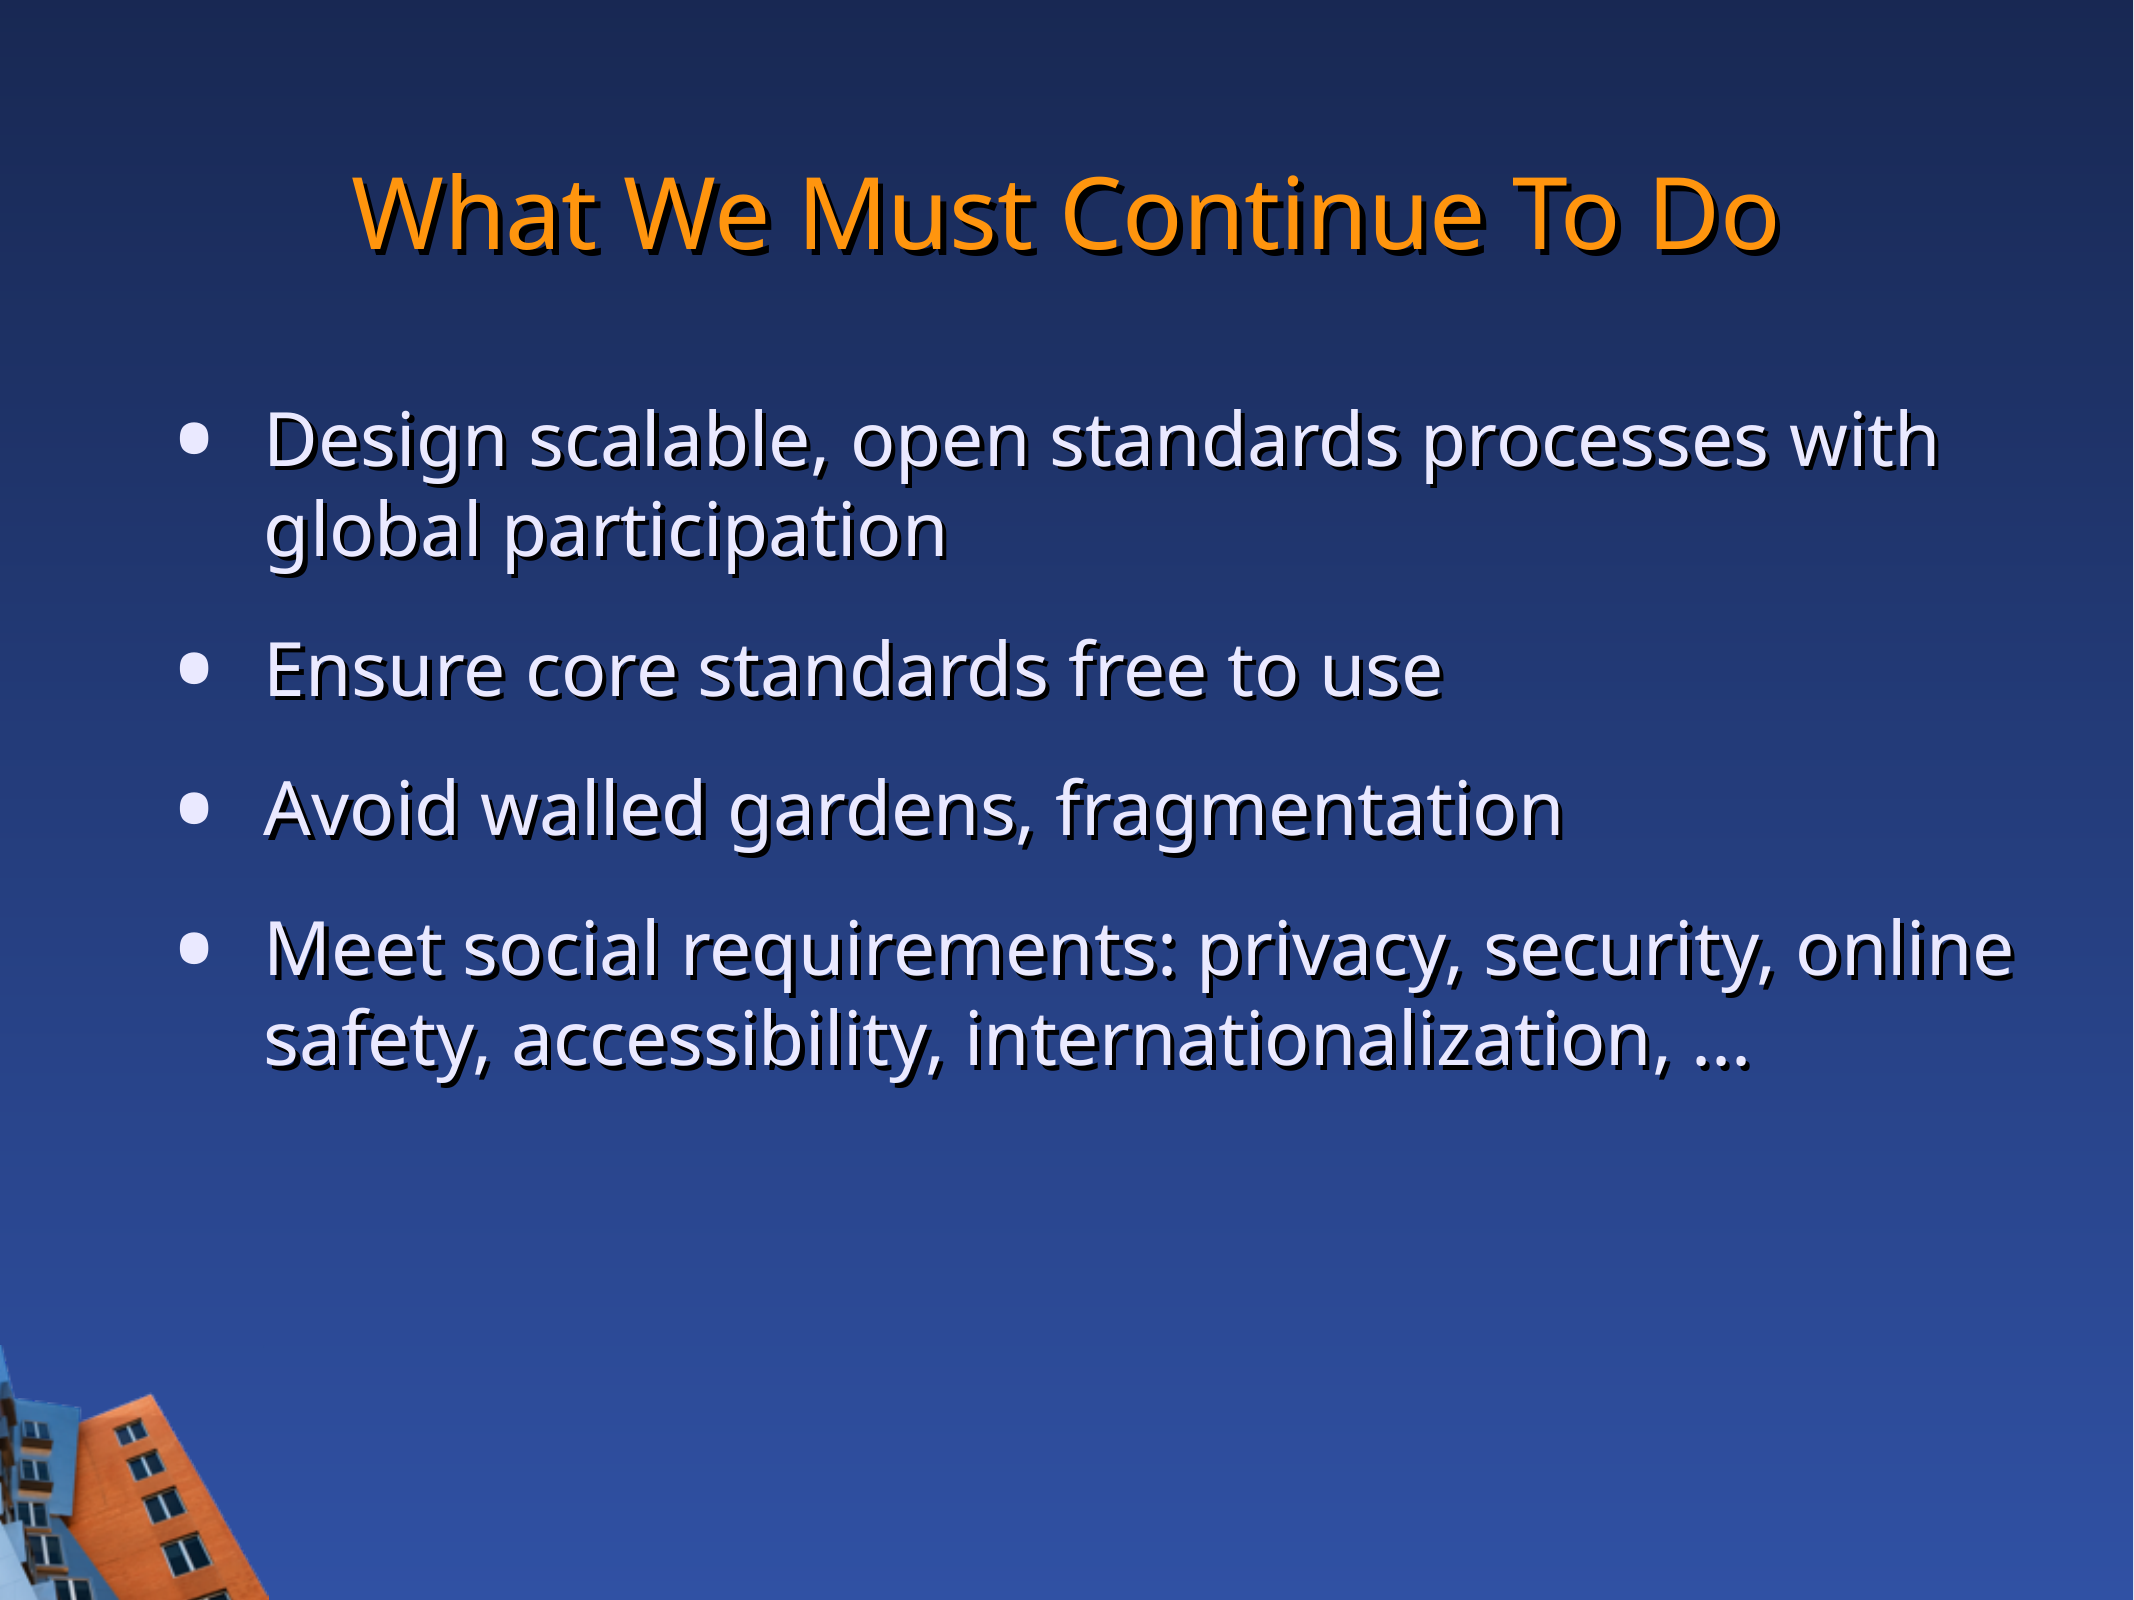

# What We Must Continue To Do
Design scalable, open standards processes with global participation
Ensure core standards free to use
Avoid walled gardens, fragmentation
Meet social requirements: privacy, security, online safety, accessibility, internationalization, ...